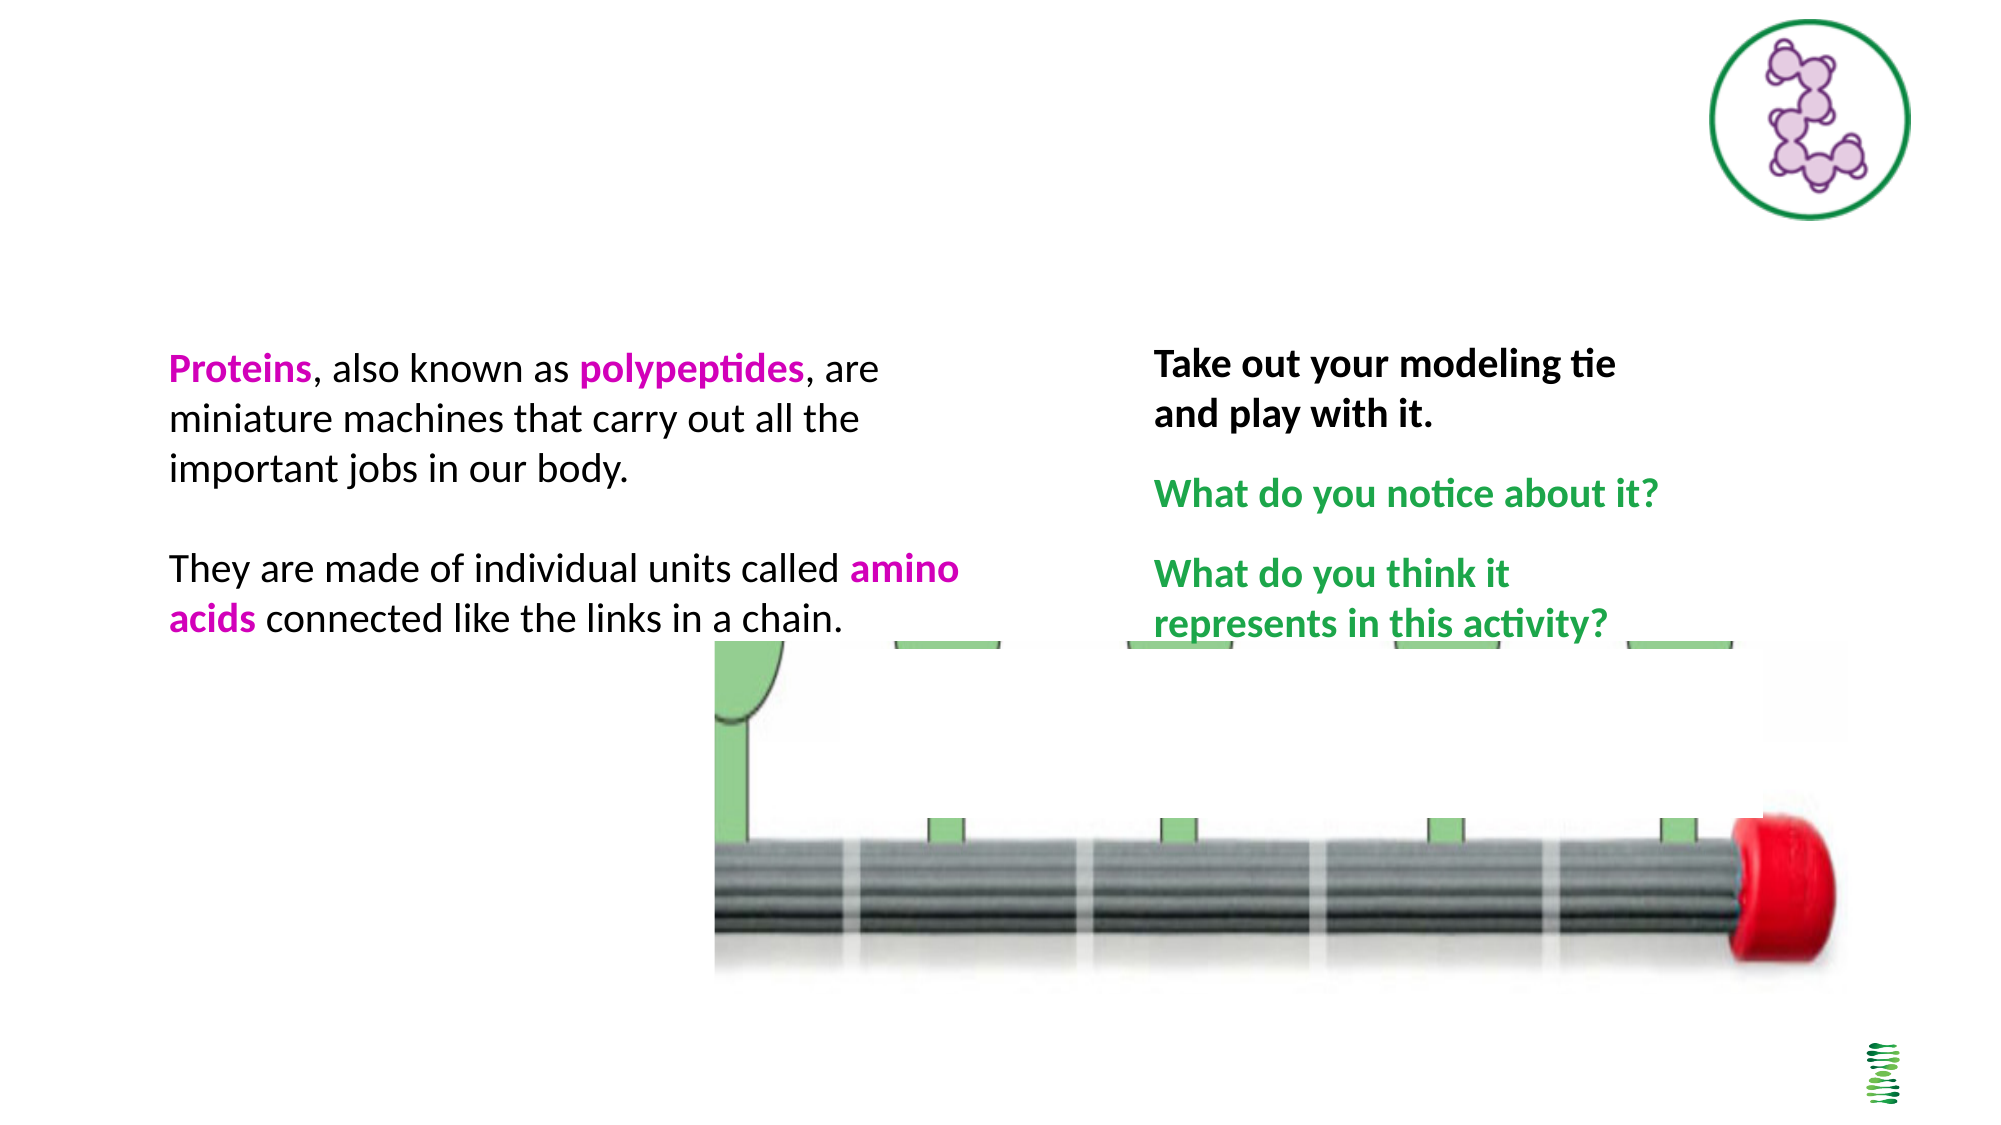

Proteins Are Made of Amino Acids
Take out your modeling tie and play with it.
What do you notice about it?
What do you think it represents in this activity?
Proteins, also known as polypeptides, are miniature machines that carry out all the important jobs in our body.
They are made of individual units called amino acids connected like the links in a chain.